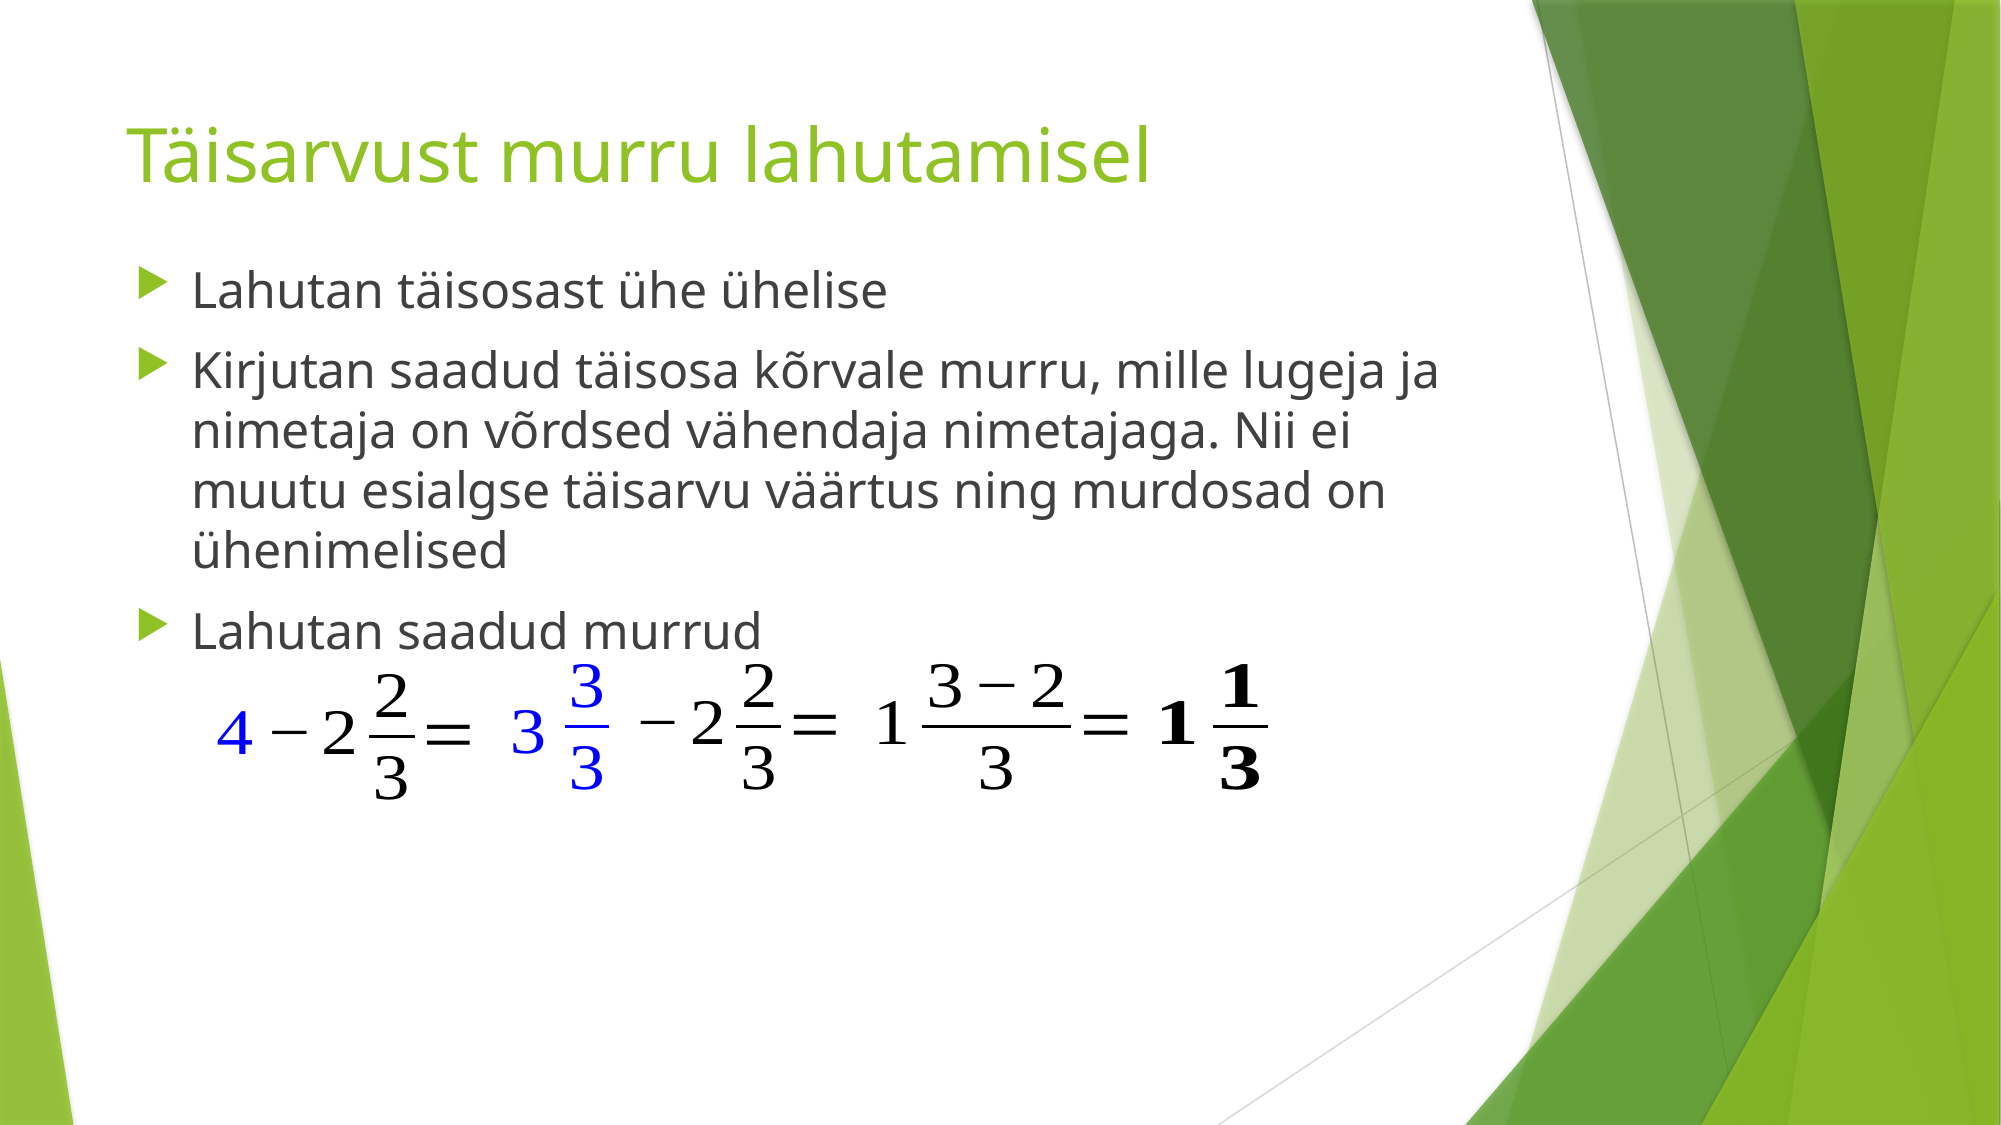

# Täisarvust murru lahutamisel
Lahutan täisosast ühe ühelise
Kirjutan saadud täisosa kõrvale murru, mille lugeja ja nimetaja on võrdsed vähendaja nimetajaga. Nii ei muutu esialgse täisarvu väärtus ning murdosad on ühenimelised
Lahutan saadud murrud